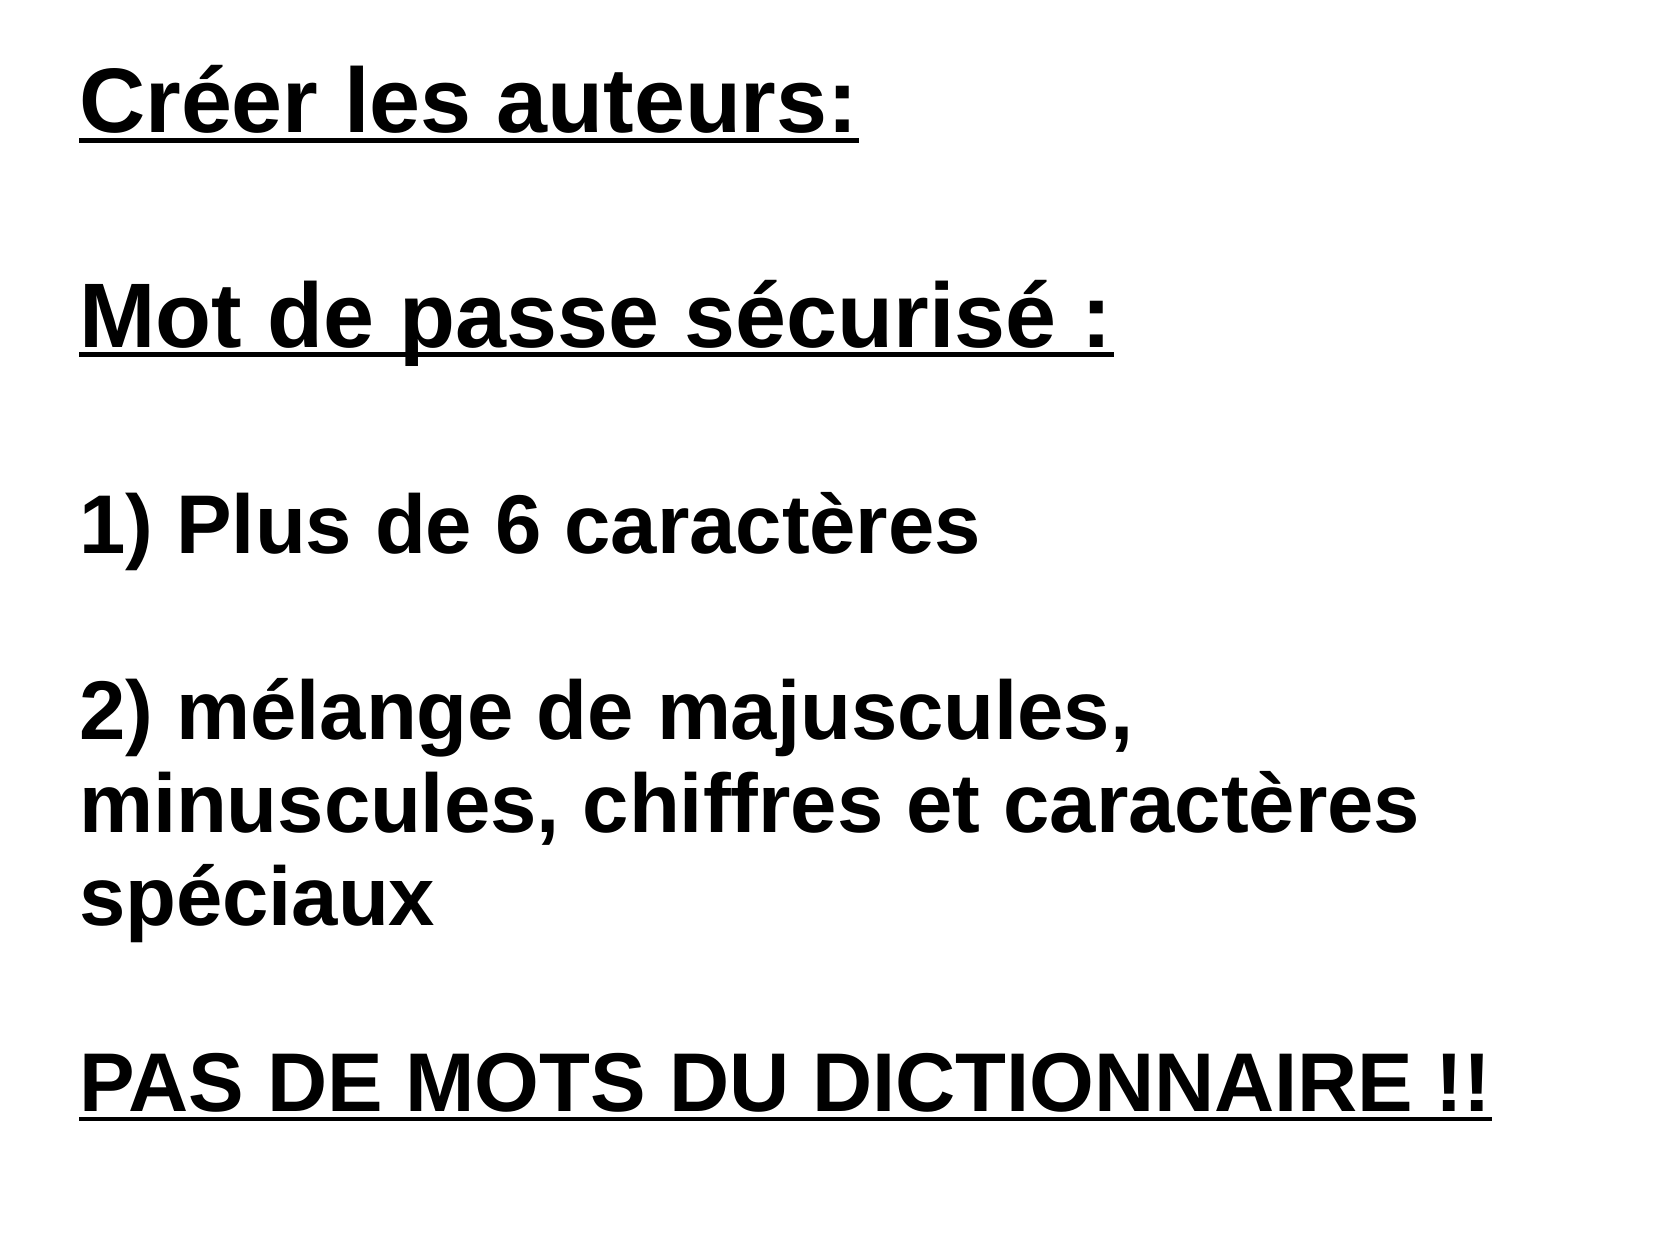

Créer les auteurs:
Mot de passe sécurisé :
1) Plus de 6 caractères
2) mélange de majuscules, minuscules, chiffres et caractères spéciaux
PAS DE MOTS DU DICTIONNAIRE !!